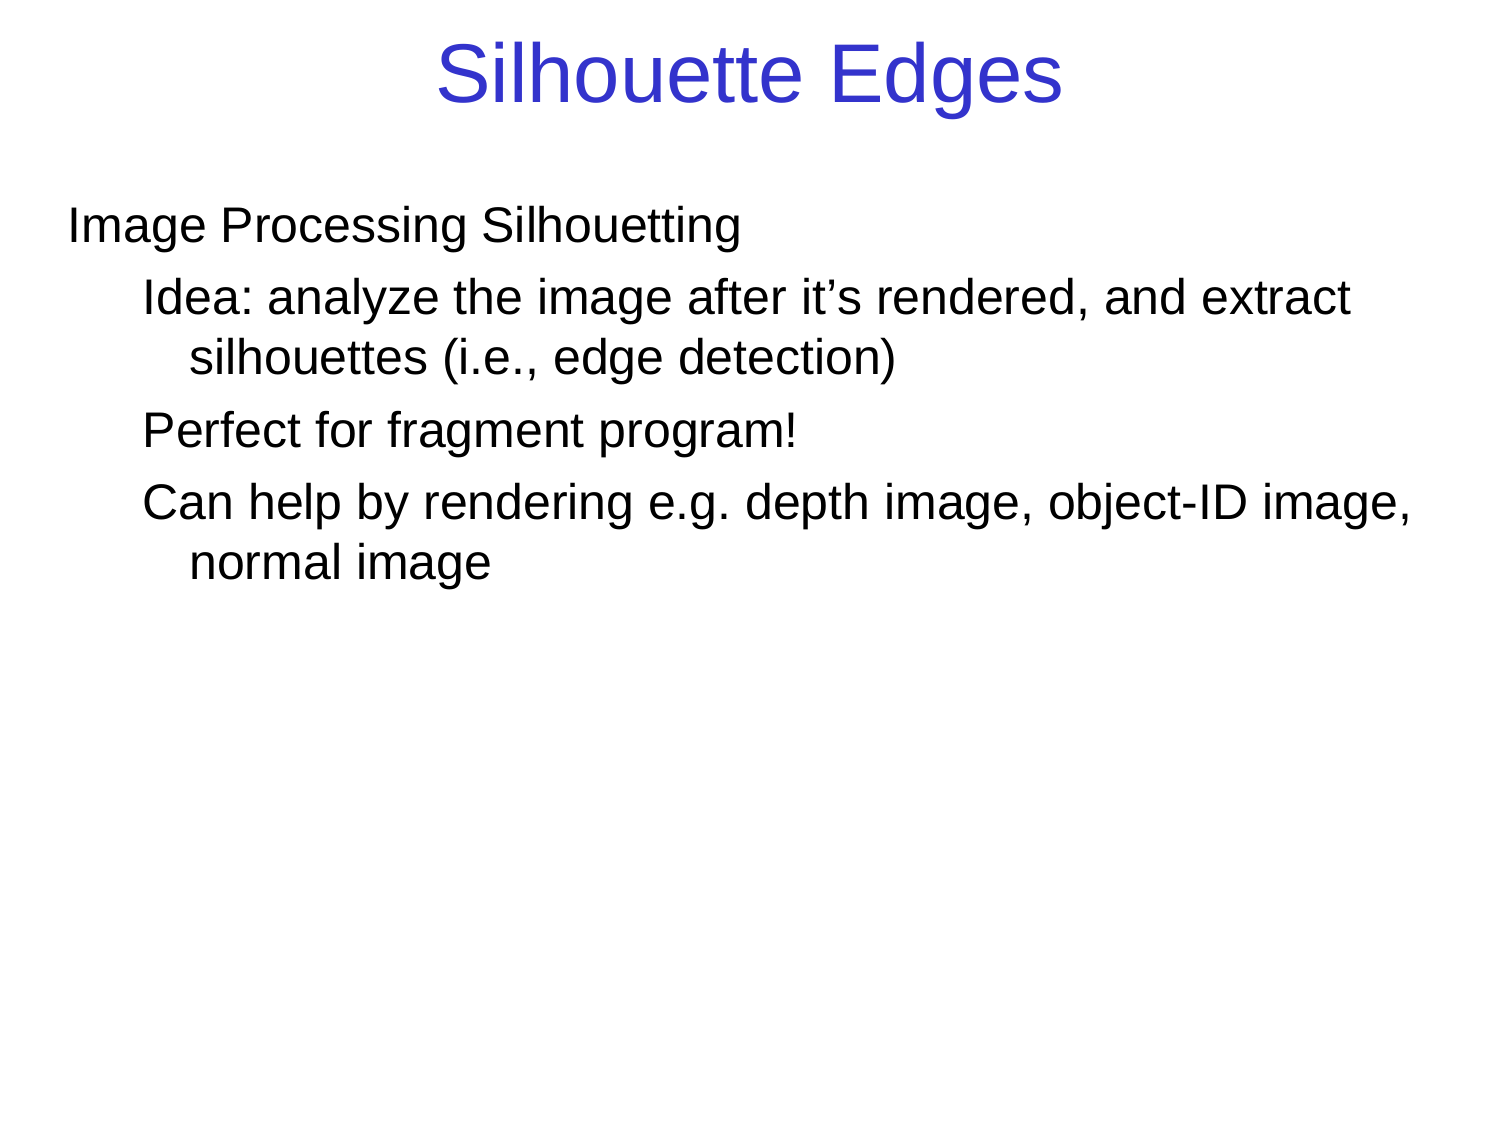

# Silhouette Edges
Image Processing Silhouetting
Idea: analyze the image after it’s rendered, and extract silhouettes (i.e., edge detection)
Perfect for fragment program!
Can help by rendering e.g. depth image, object-ID image, normal image